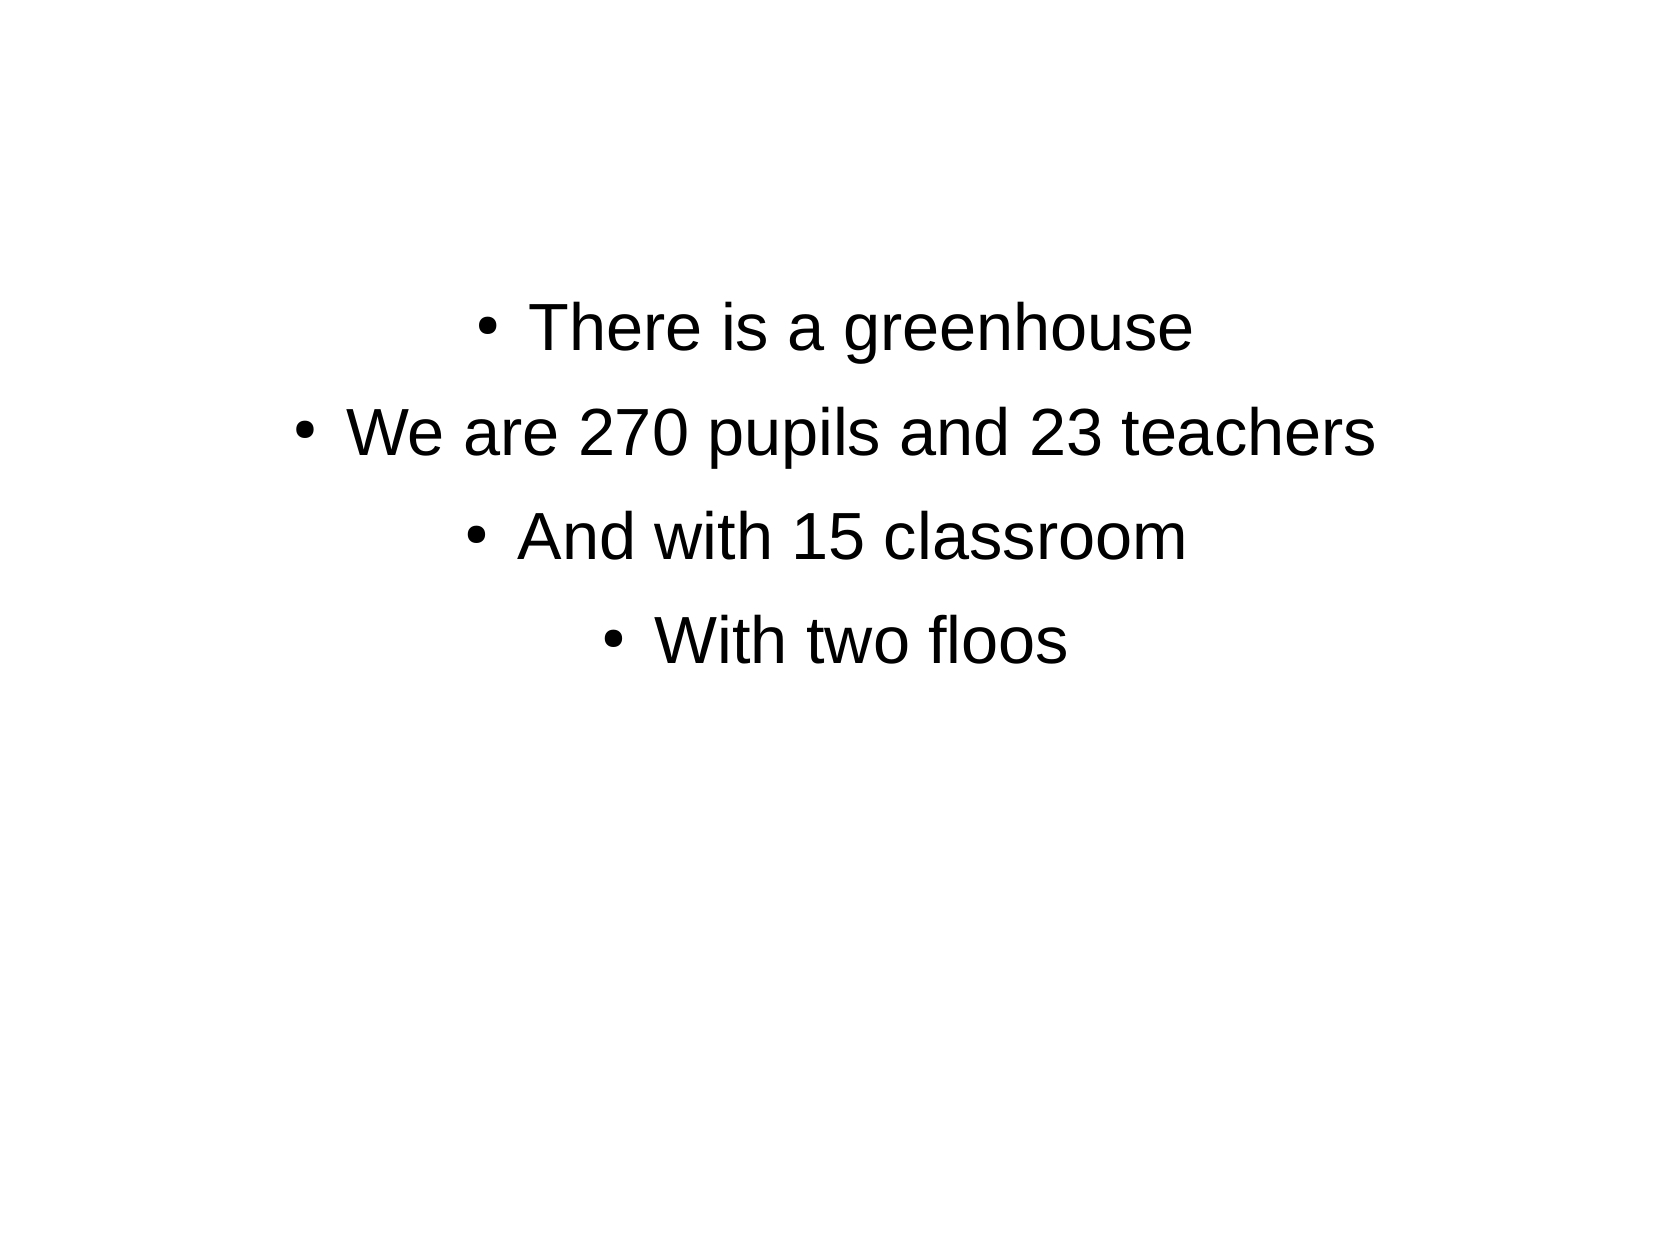

#
There is a greenhouse
We are 270 pupils and 23 teachers
And with 15 classroom
With two floos